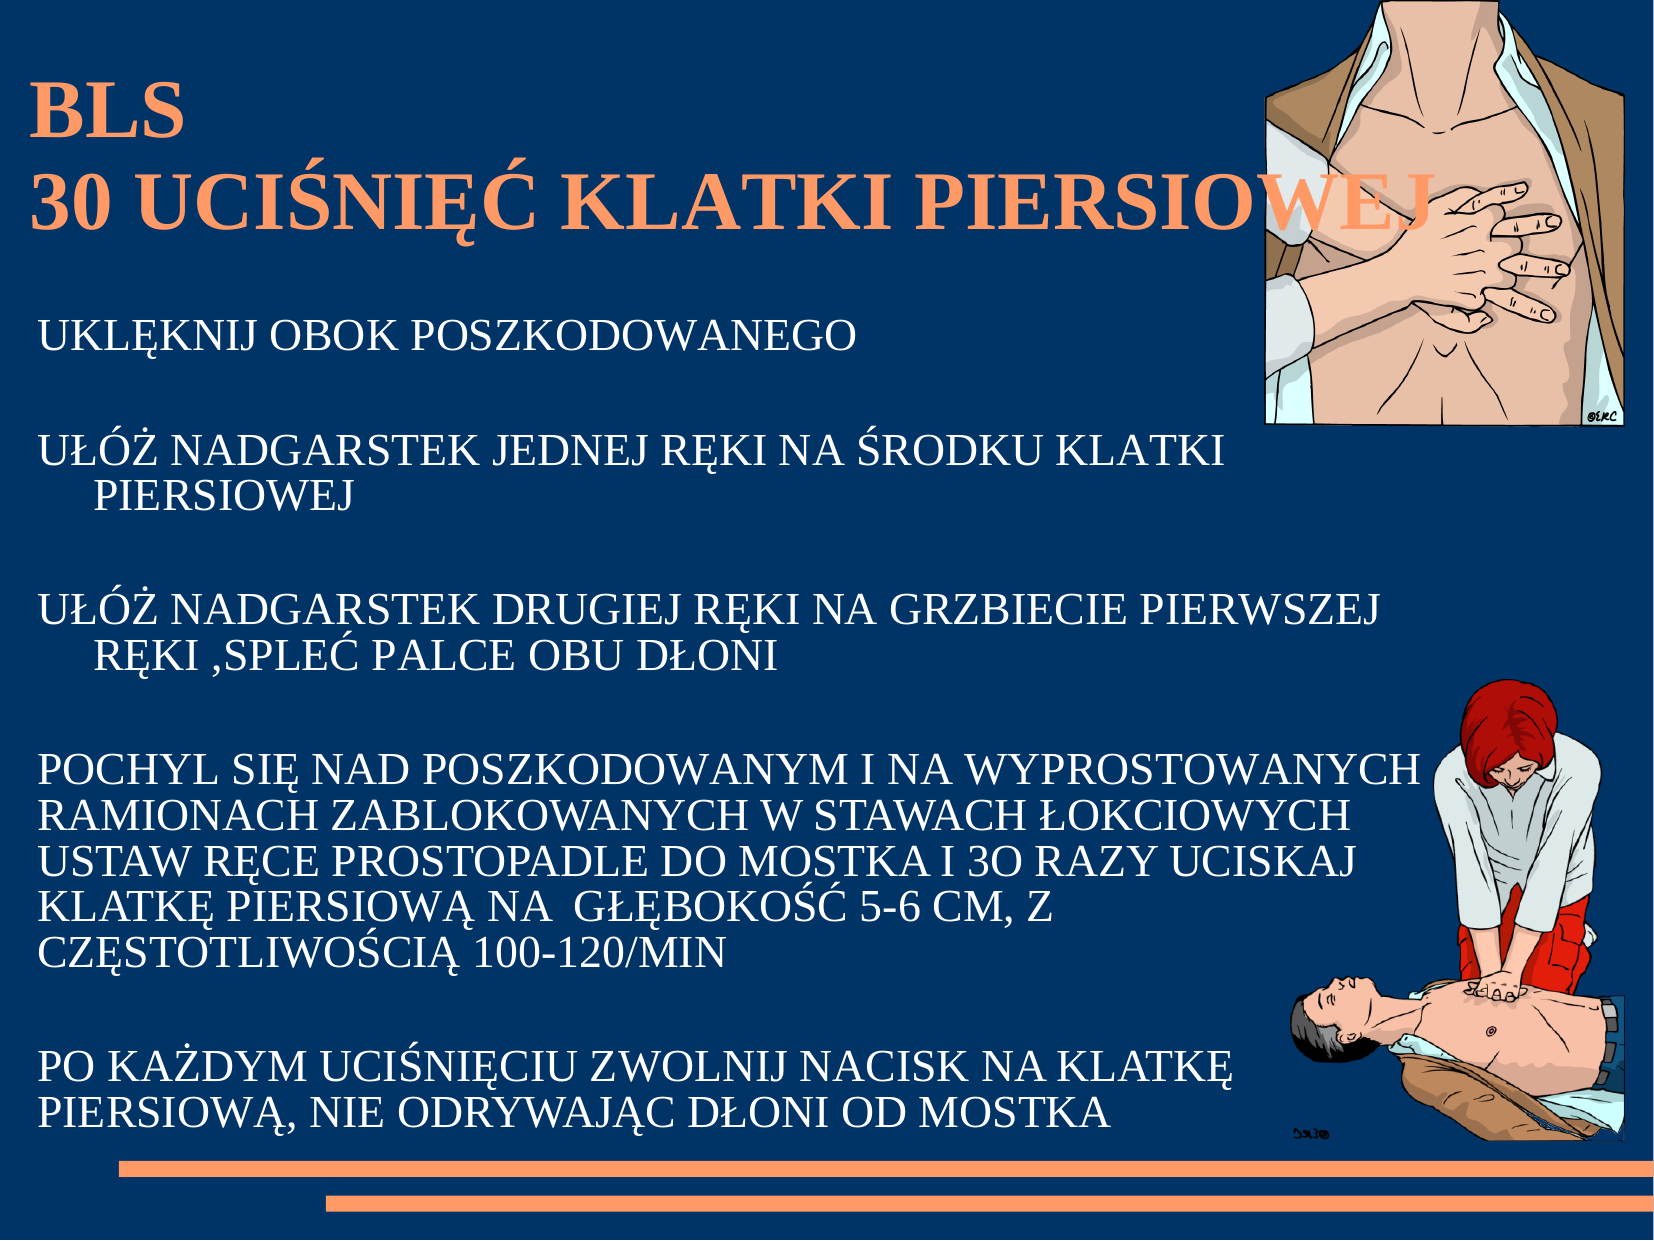

# BLS 30 UCIŚNIĘĆ KLATKI PIERSIOWEJ
UKLĘKNIJ OBOK POSZKODOWANEGO
UŁÓŻ NADGARSTEK JEDNEJ RĘKI NA ŚRODKU KLATKI PIERSIOWEJ
UŁÓŻ NADGARSTEK DRUGIEJ RĘKI NA GRZBIECIE PIERWSZEJ RĘKI ,SPLEĆ PALCE OBU DŁONI
POCHYL SIĘ NAD POSZKODOWANYM I NA WYPROSTOWANYCH RAMIONACH ZABLOKOWANYCH W STAWACH ŁOKCIOWYCH USTAW RĘCE PROSTOPADLE DO MOSTKA I 3O RAZY UCISKAJ KLATKĘ PIERSIOWĄ NA GŁĘBOKOŚĆ 5-6 CM, Z CZĘSTOTLIWOŚCIĄ 100-120/MIN
PO KAŻDYM UCIŚNIĘCIU ZWOLNIJ NACISK NA KLATKĘ PIERSIOWĄ, NIE ODRYWAJĄC DŁONI OD MOSTKA